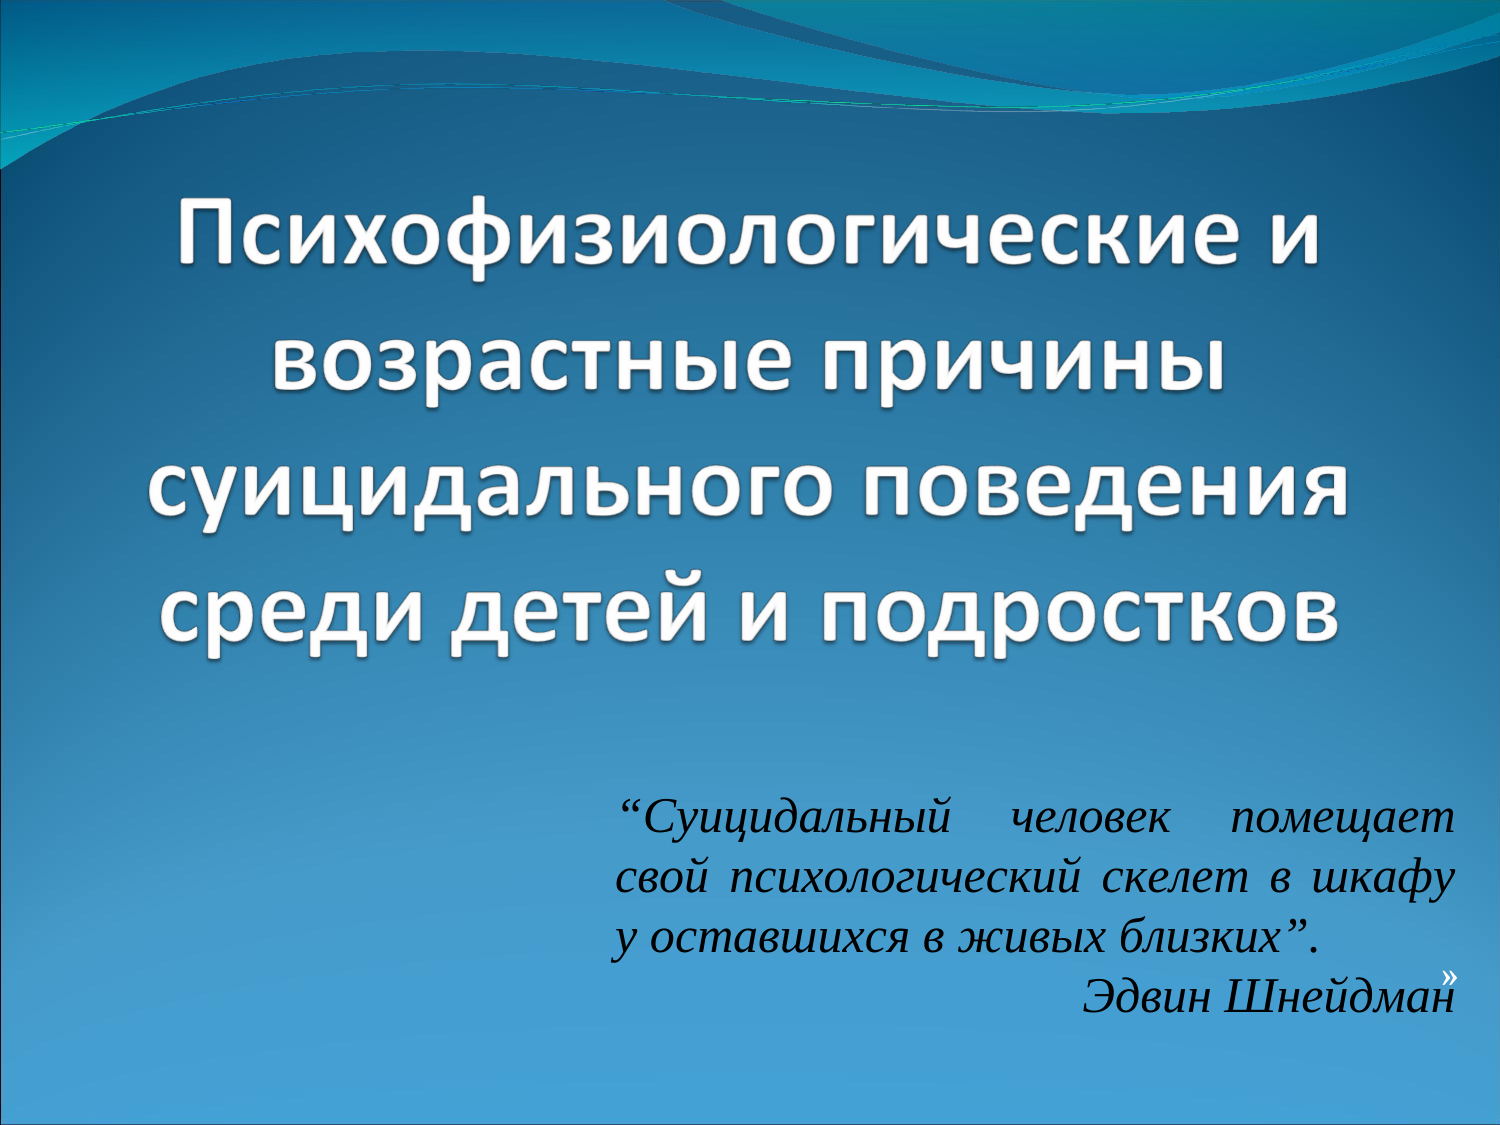

“Суицидальный человек помещает свой психологический скелет в шкафу у оставшихся в живых близких”.
Эдвин Шнейдман
»